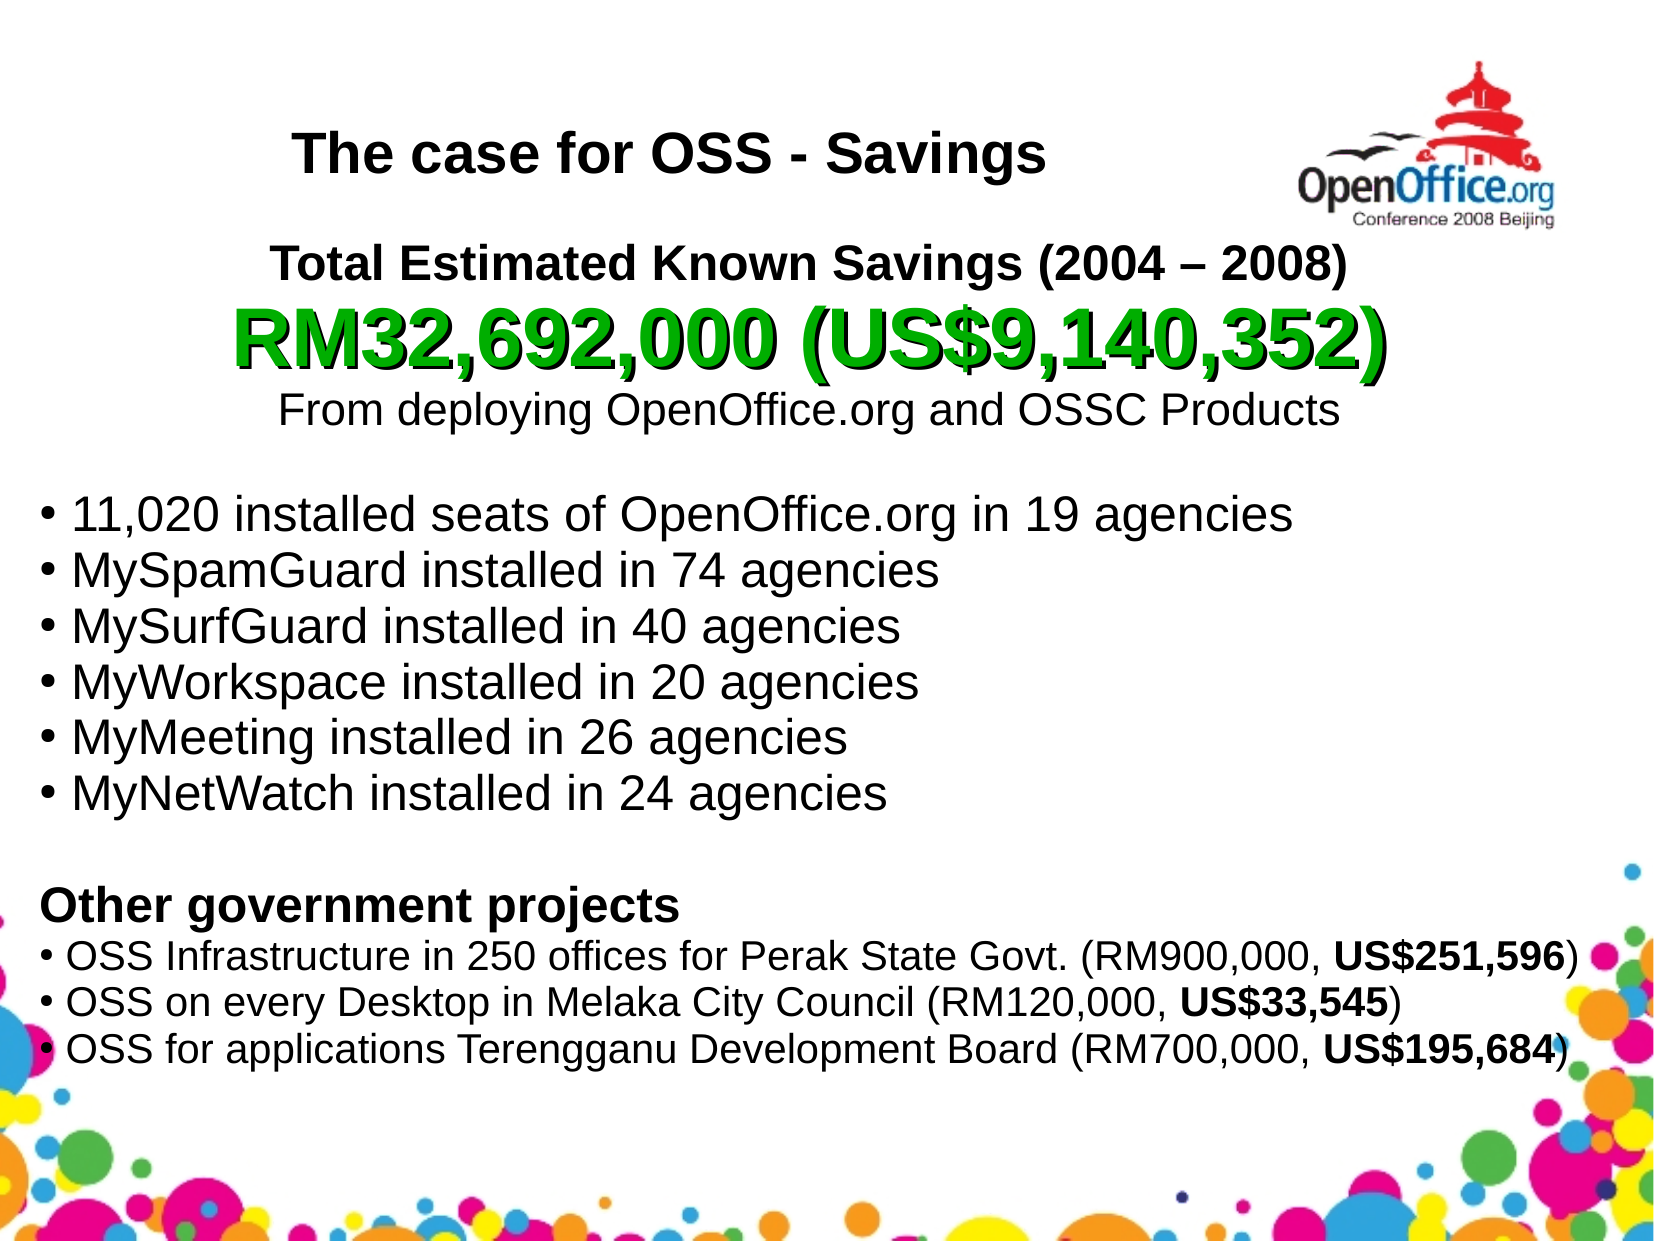

# The case for OSS - Savings
Total Estimated Known Savings (2004 – 2008)
RM32,692,000 (US$9,140,352)
From deploying OpenOffice.org and OSSC Products
 11,020 installed seats of OpenOffice.org in 19 agencies
 MySpamGuard installed in 74 agencies
 MySurfGuard installed in 40 agencies
 MyWorkspace installed in 20 agencies
 MyMeeting installed in 26 agencies
 MyNetWatch installed in 24 agencies
Other government projects
 OSS Infrastructure in 250 offices for Perak State Govt. (RM900,000, US$251,596)
 OSS on every Desktop in Melaka City Council (RM120,000, US$33,545)
 OSS for applications Terengganu Development Board (RM700,000, US$195,684)